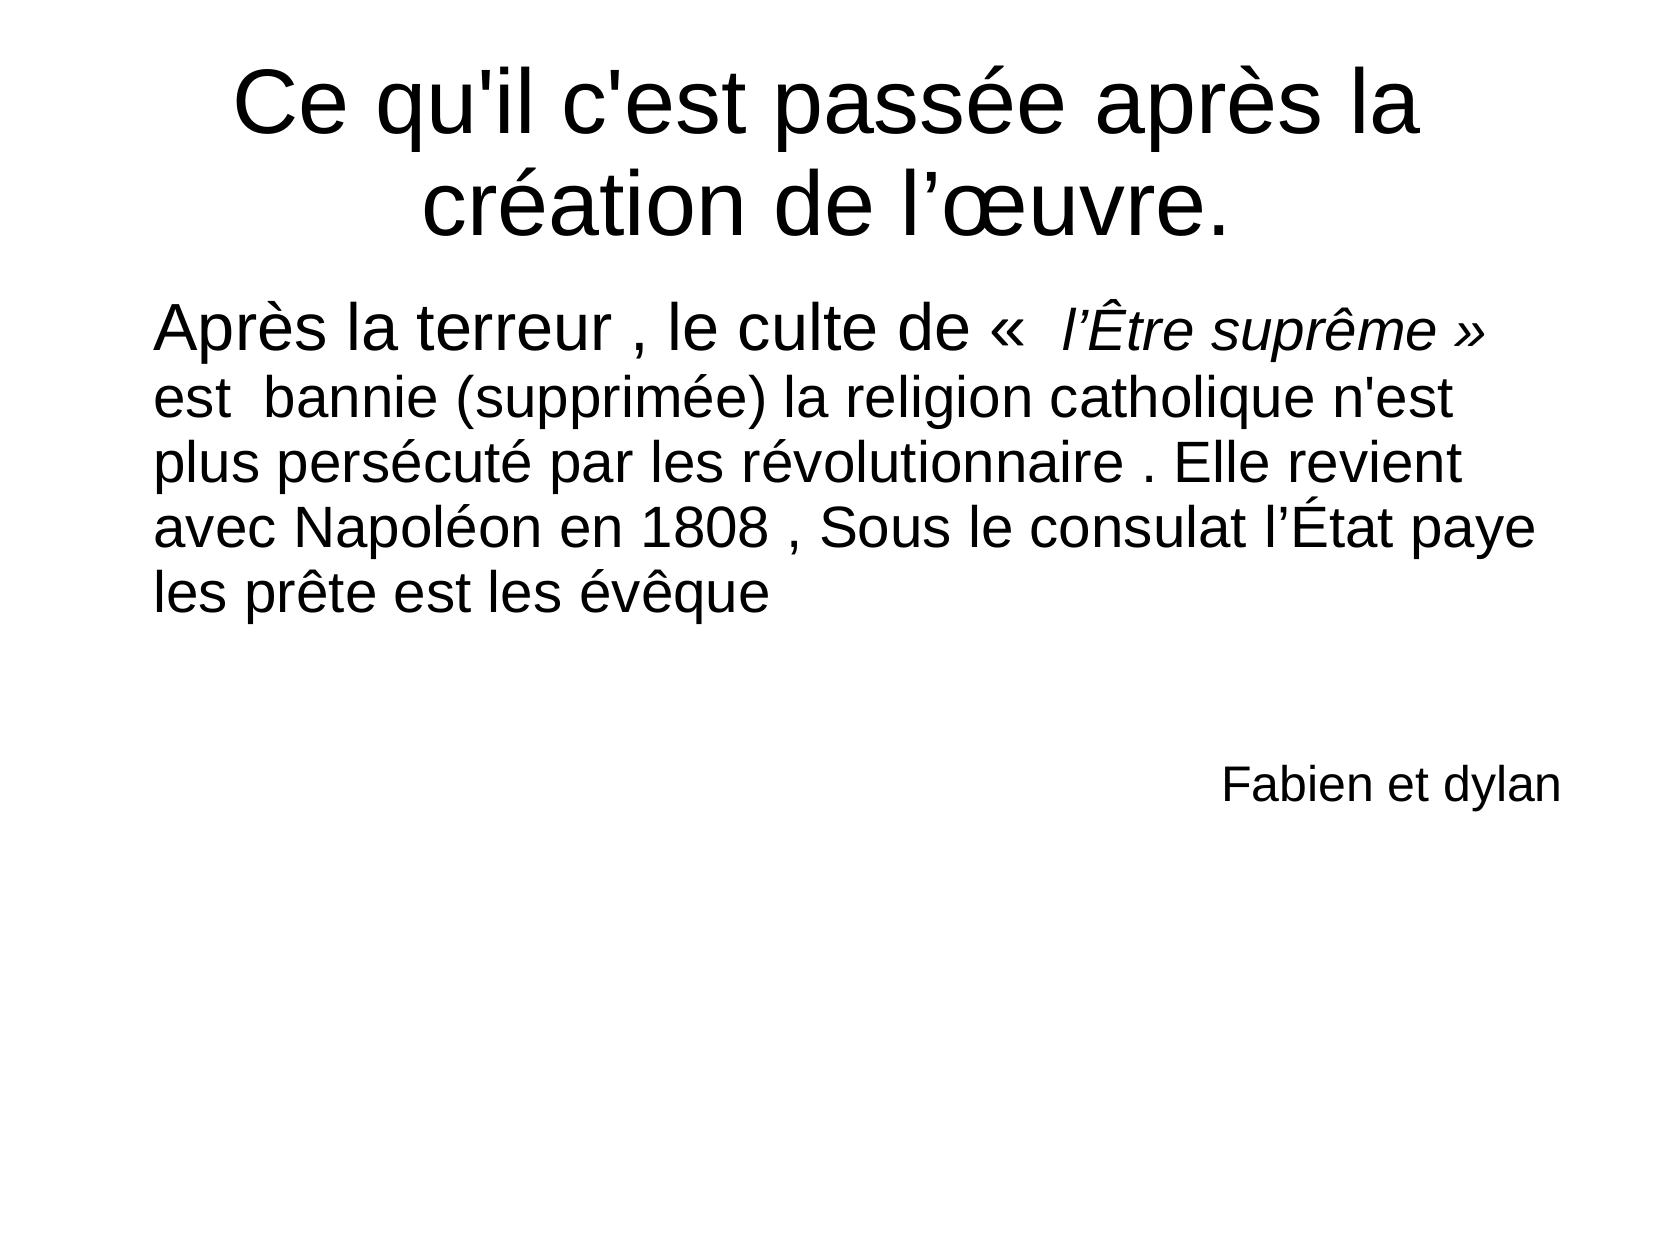

# Ce qu'il c'est passée après la création de l’œuvre.
Après la terreur , le culte de «  l’Être suprême » est bannie (supprimée) la religion catholique n'est plus persécuté par les révolutionnaire . Elle revient avec Napoléon en 1808 , Sous le consulat l’État paye les prête est les évêque
 Fabien et dylan